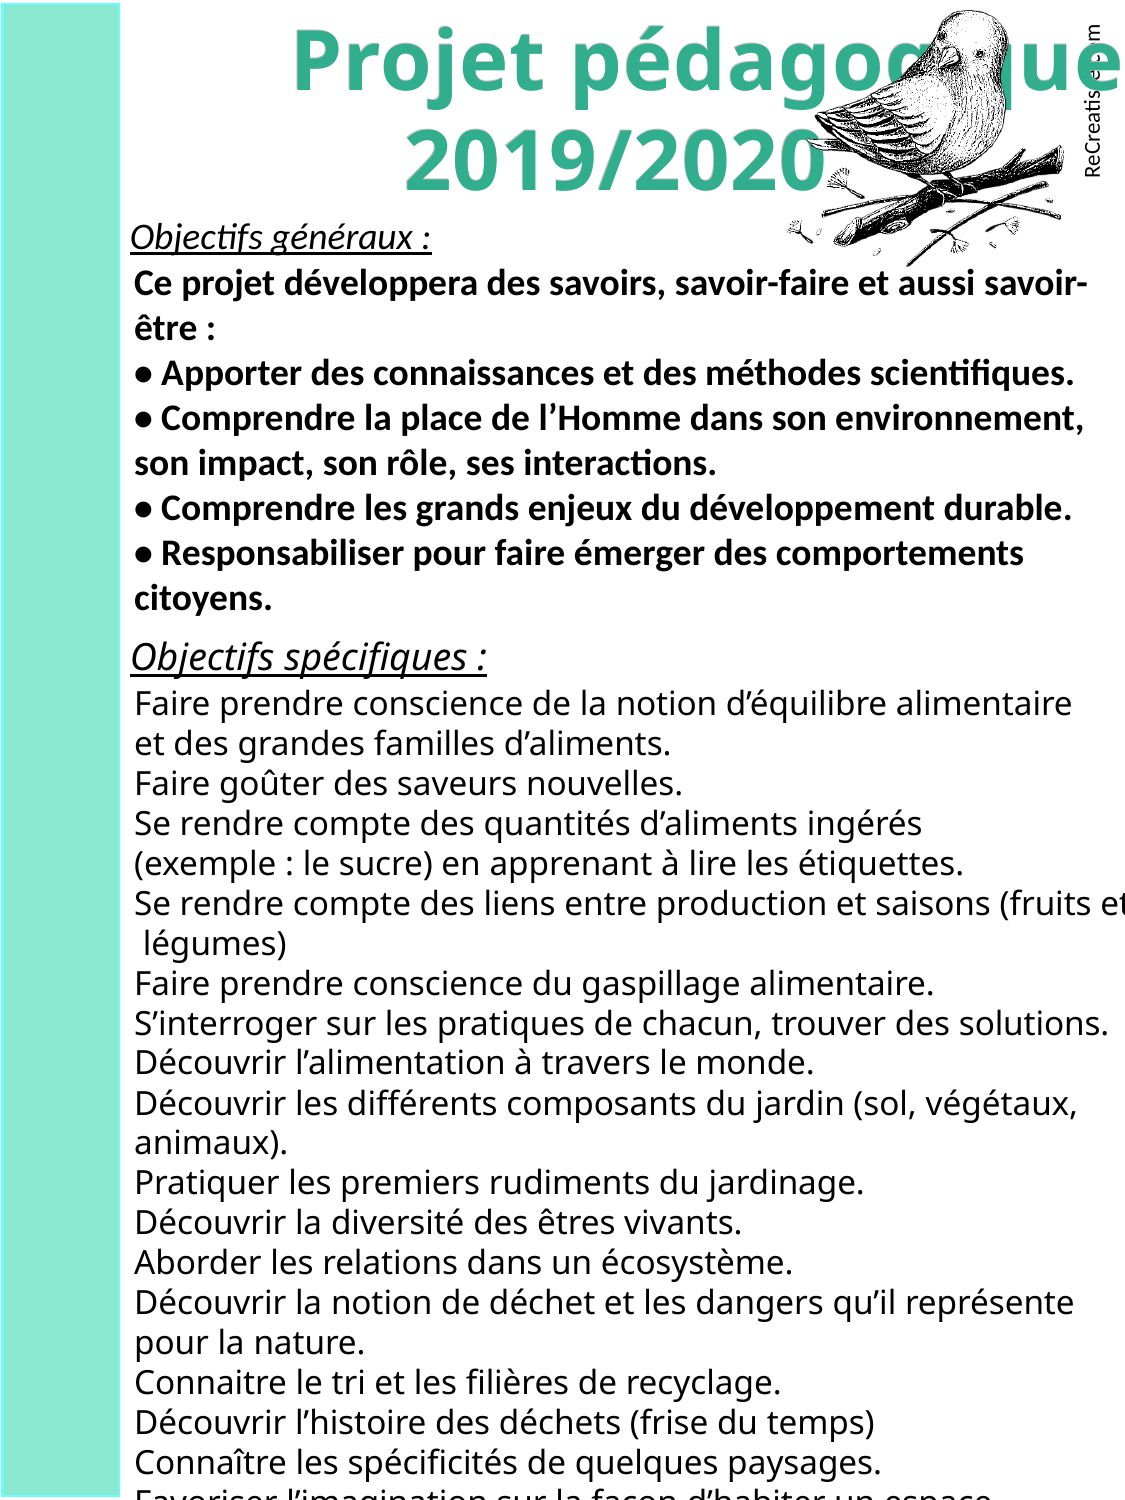

Projet pédagogique
 2019/2020
ReCreatisse.com
Objectifs généraux :
Ce projet développera des savoirs, savoir-faire et aussi savoir-être :
• Apporter des connaissances et des méthodes scientifiques.
• Comprendre la place de l’Homme dans son environnement, son impact, son rôle, ses interactions.
• Comprendre les grands enjeux du développement durable.
• Responsabiliser pour faire émerger des comportements citoyens.
Objectifs spécifiques :
Faire prendre conscience de la notion d’équilibre alimentaire
et des grandes familles d’aliments.
Faire goûter des saveurs nouvelles.
Se rendre compte des quantités d’aliments ingérés
(exemple : le sucre) en apprenant à lire les étiquettes.
Se rendre compte des liens entre production et saisons (fruits et
 légumes)
Faire prendre conscience du gaspillage alimentaire.
S’interroger sur les pratiques de chacun, trouver des solutions.
Découvrir l’alimentation à travers le monde.
Découvrir les différents composants du jardin (sol, végétaux, animaux).
Pratiquer les premiers rudiments du jardinage.
Découvrir la diversité des êtres vivants.
Aborder les relations dans un écosystème.
Découvrir la notion de déchet et les dangers qu’il représente pour la nature.
Connaitre le tri et les filières de recyclage.
Découvrir l’histoire des déchets (frise du temps)
Connaître les spécificités de quelques paysages.
Favoriser l’imagination sur la façon d’habiter un espace.